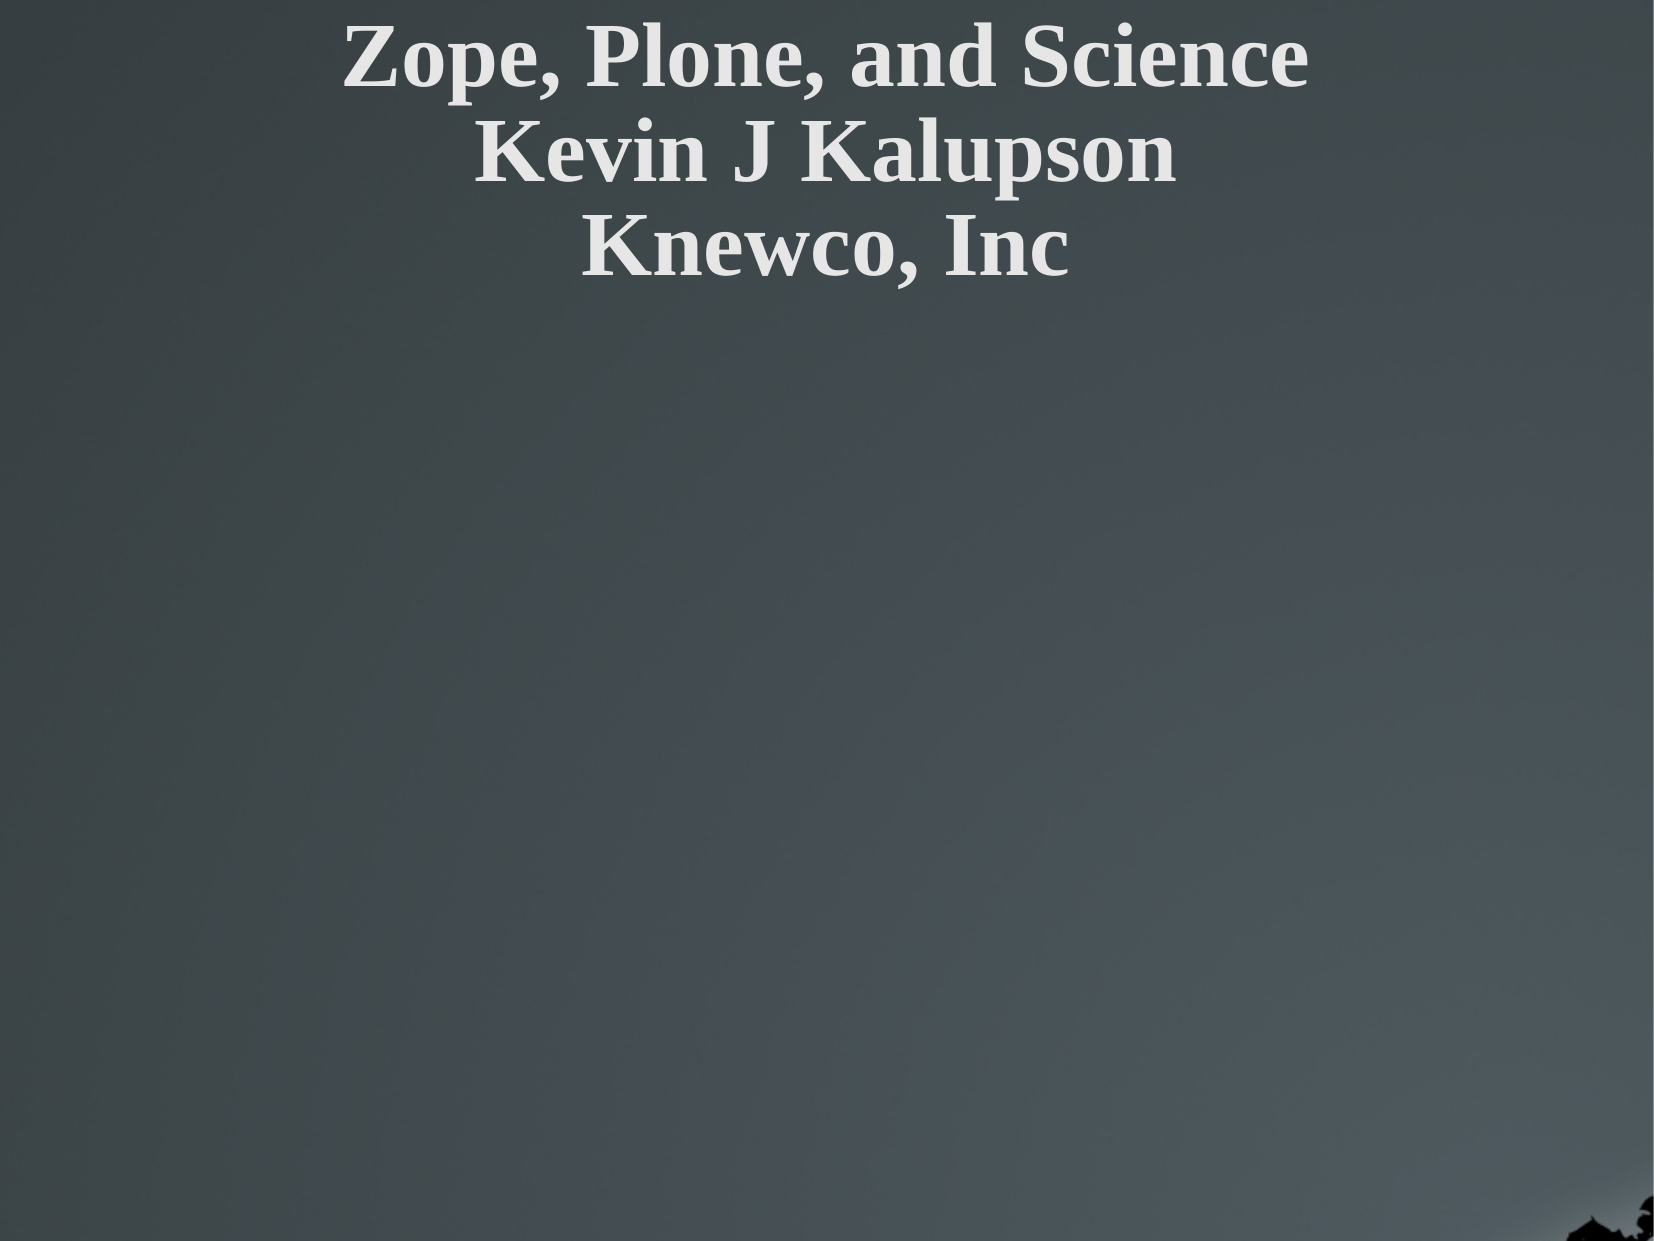

# Zope, Plone, and Science Kevin J Kalupson Knewco, Inc